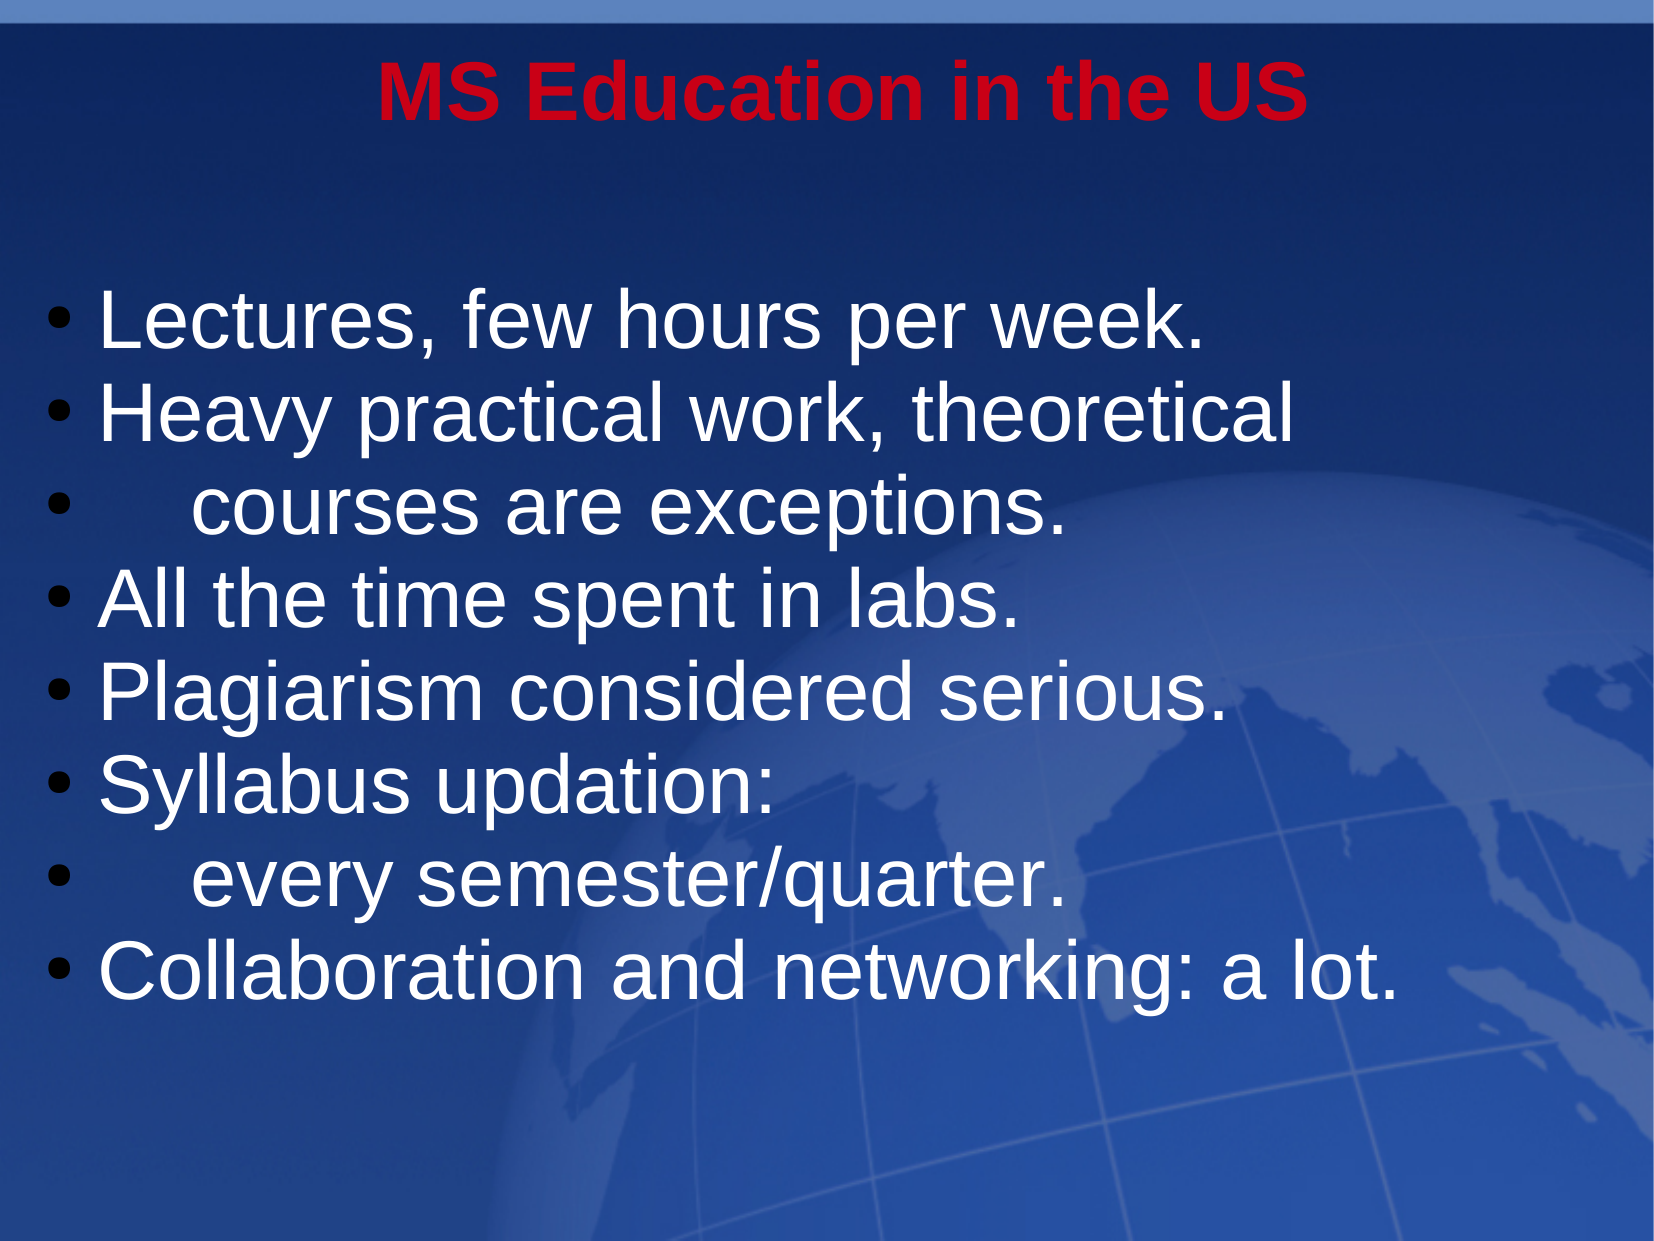

MS Education in the US
 Lectures, few hours per week.
 Heavy practical work, theoretical
 courses are exceptions.
 All the time spent in labs.
 Plagiarism considered serious.
 Syllabus updation:
 every semester/quarter.
 Collaboration and networking: a lot.